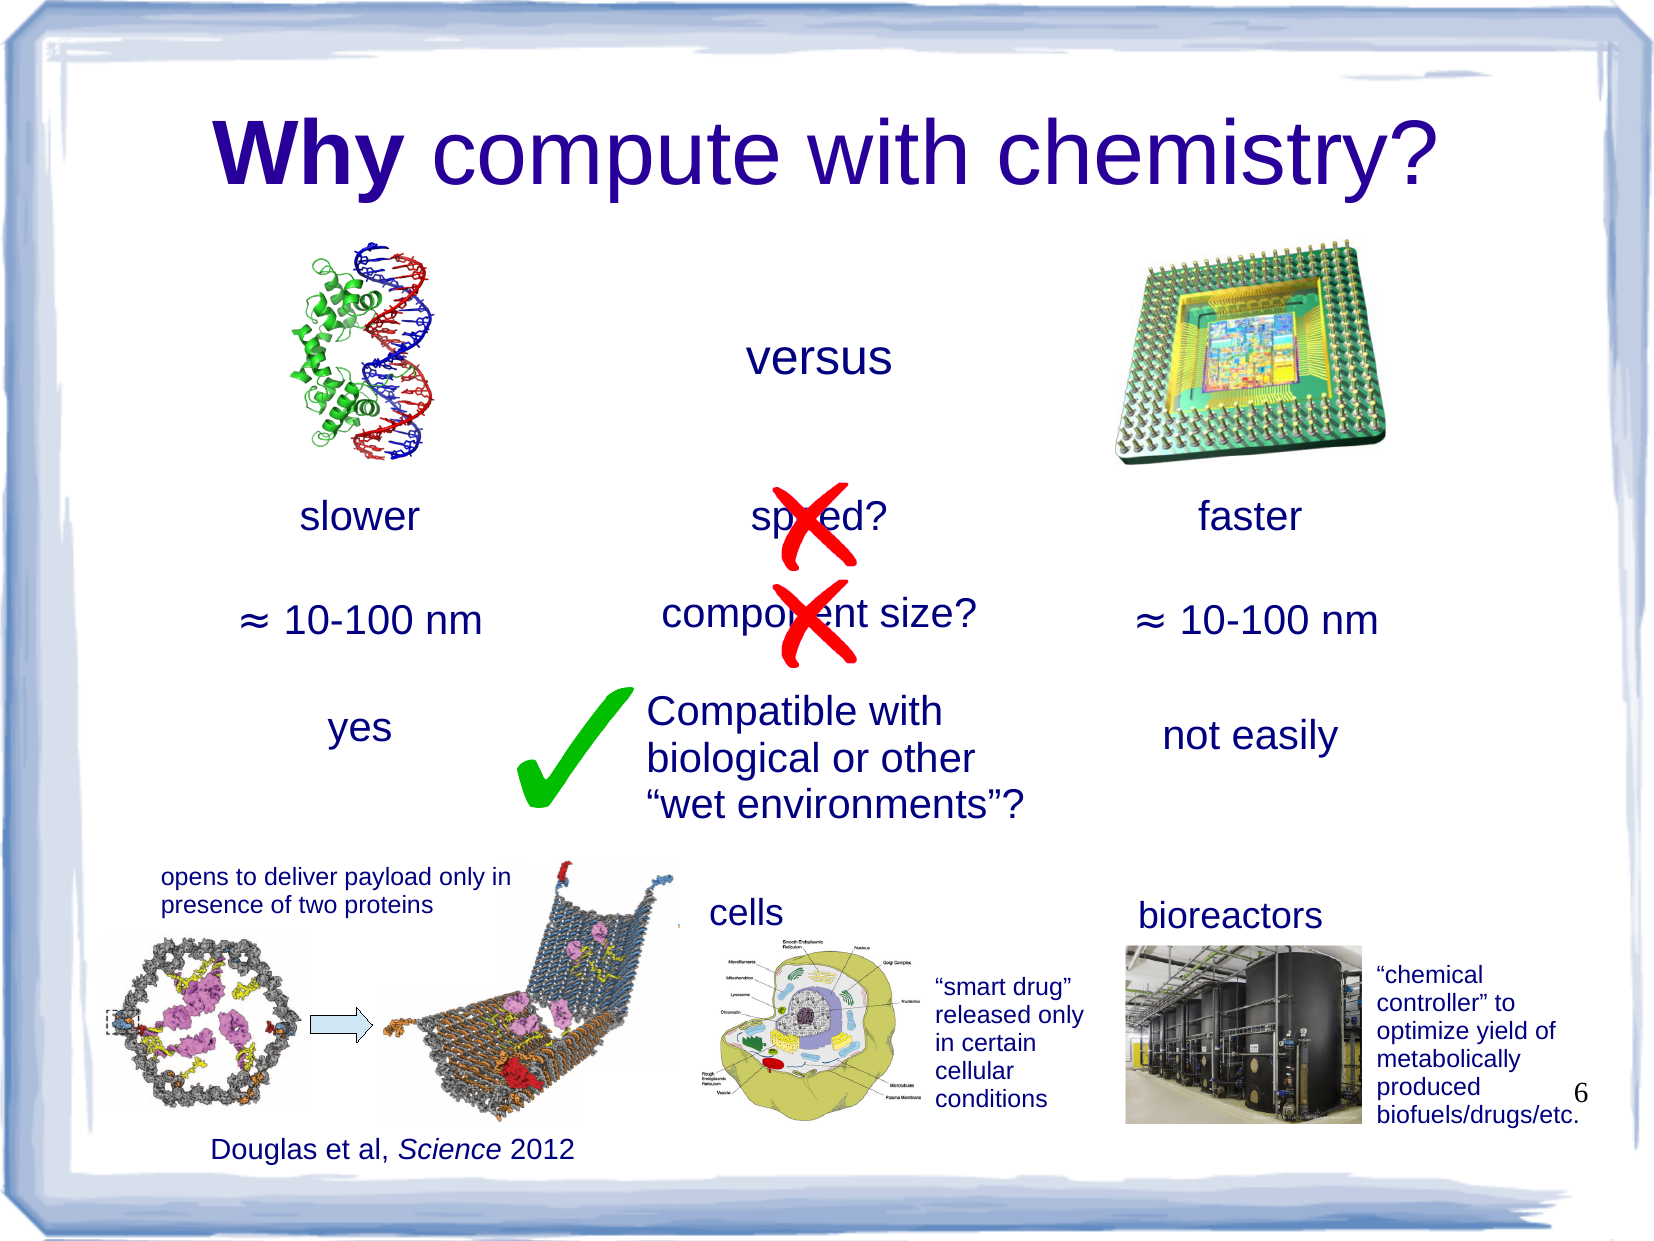

# Why compute with chemistry?
versus
slower
faster
speed?
≈ 10-100 nm
component size?
 ≈ 10-100 nm
Compatible with biological or other “wet environments”?
yes
not easily
opens to deliver payload only in presence of two proteins
Douglas et al, Science 2012
cells
bioreactors
“chemical controller” to optimize yield of metabolically produced biofuels/drugs/etc.
“smart drug” released only in certain cellular conditions
6